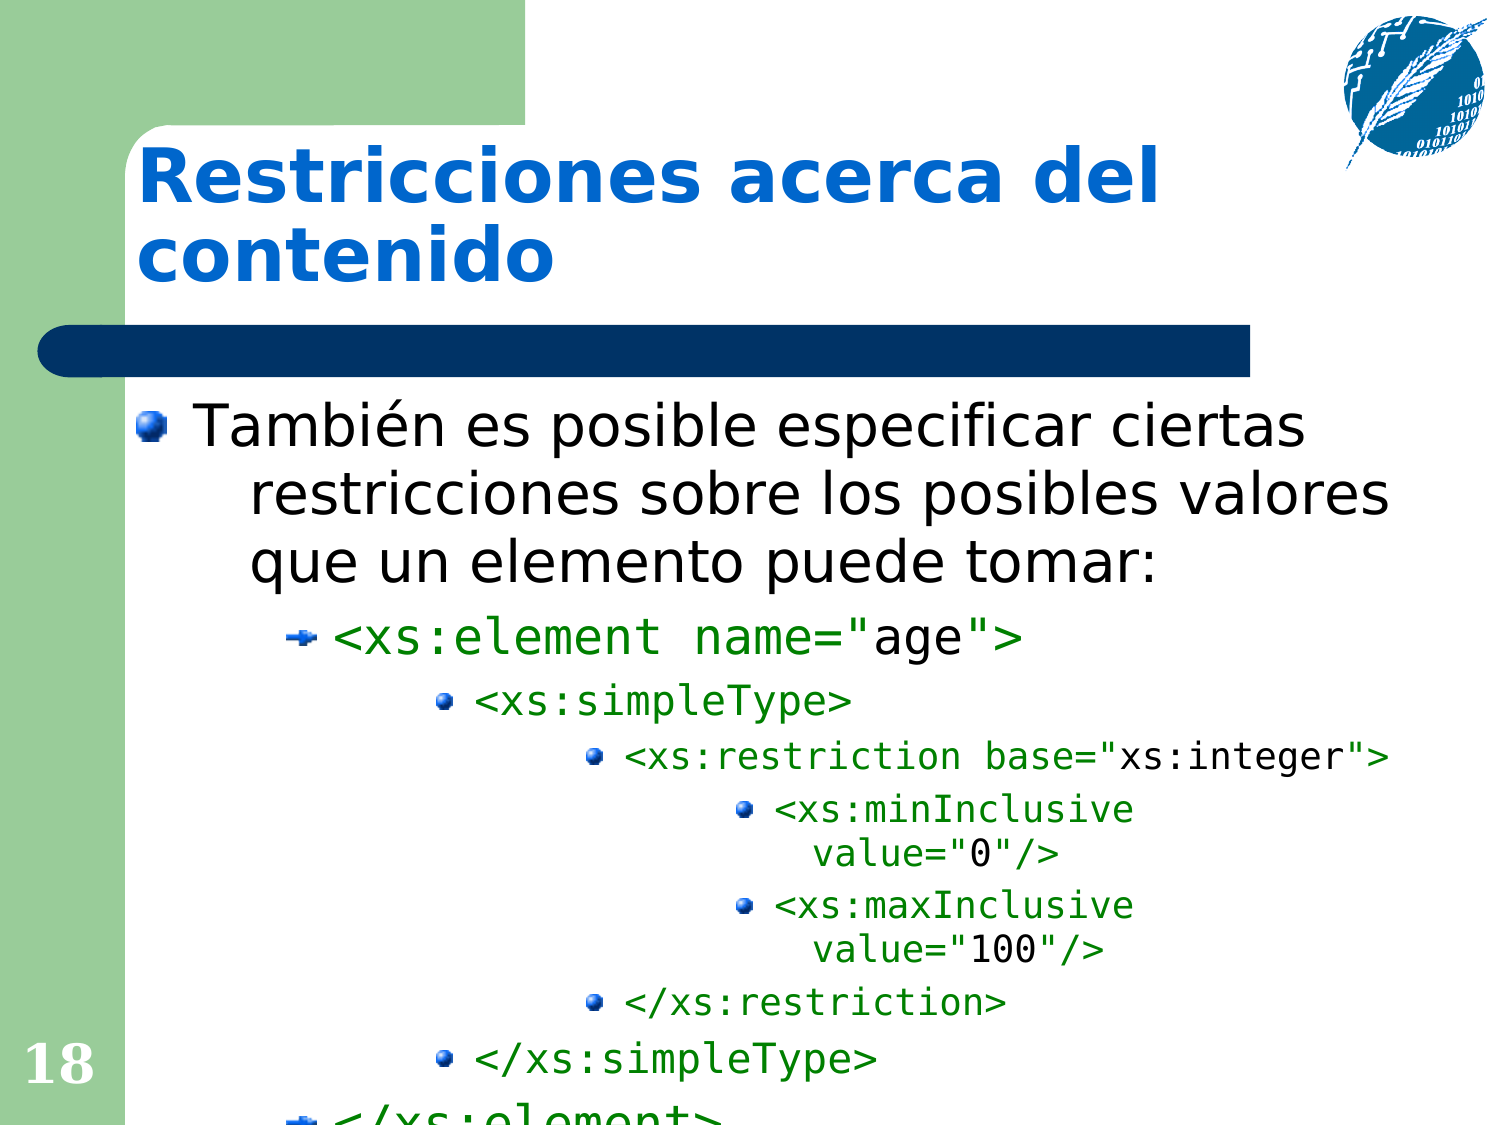

# Restricciones acerca del contenido
También es posible especificar ciertas restricciones sobre los posibles valores que un elemento puede tomar:
<xs:element name="age">
<xs:simpleType>
<xs:restriction base="xs:integer">
<xs:minInclusive value="0"/>
<xs:maxInclusive value="100"/>
</xs:restriction>
</xs:simpleType>
</xs:element>
18